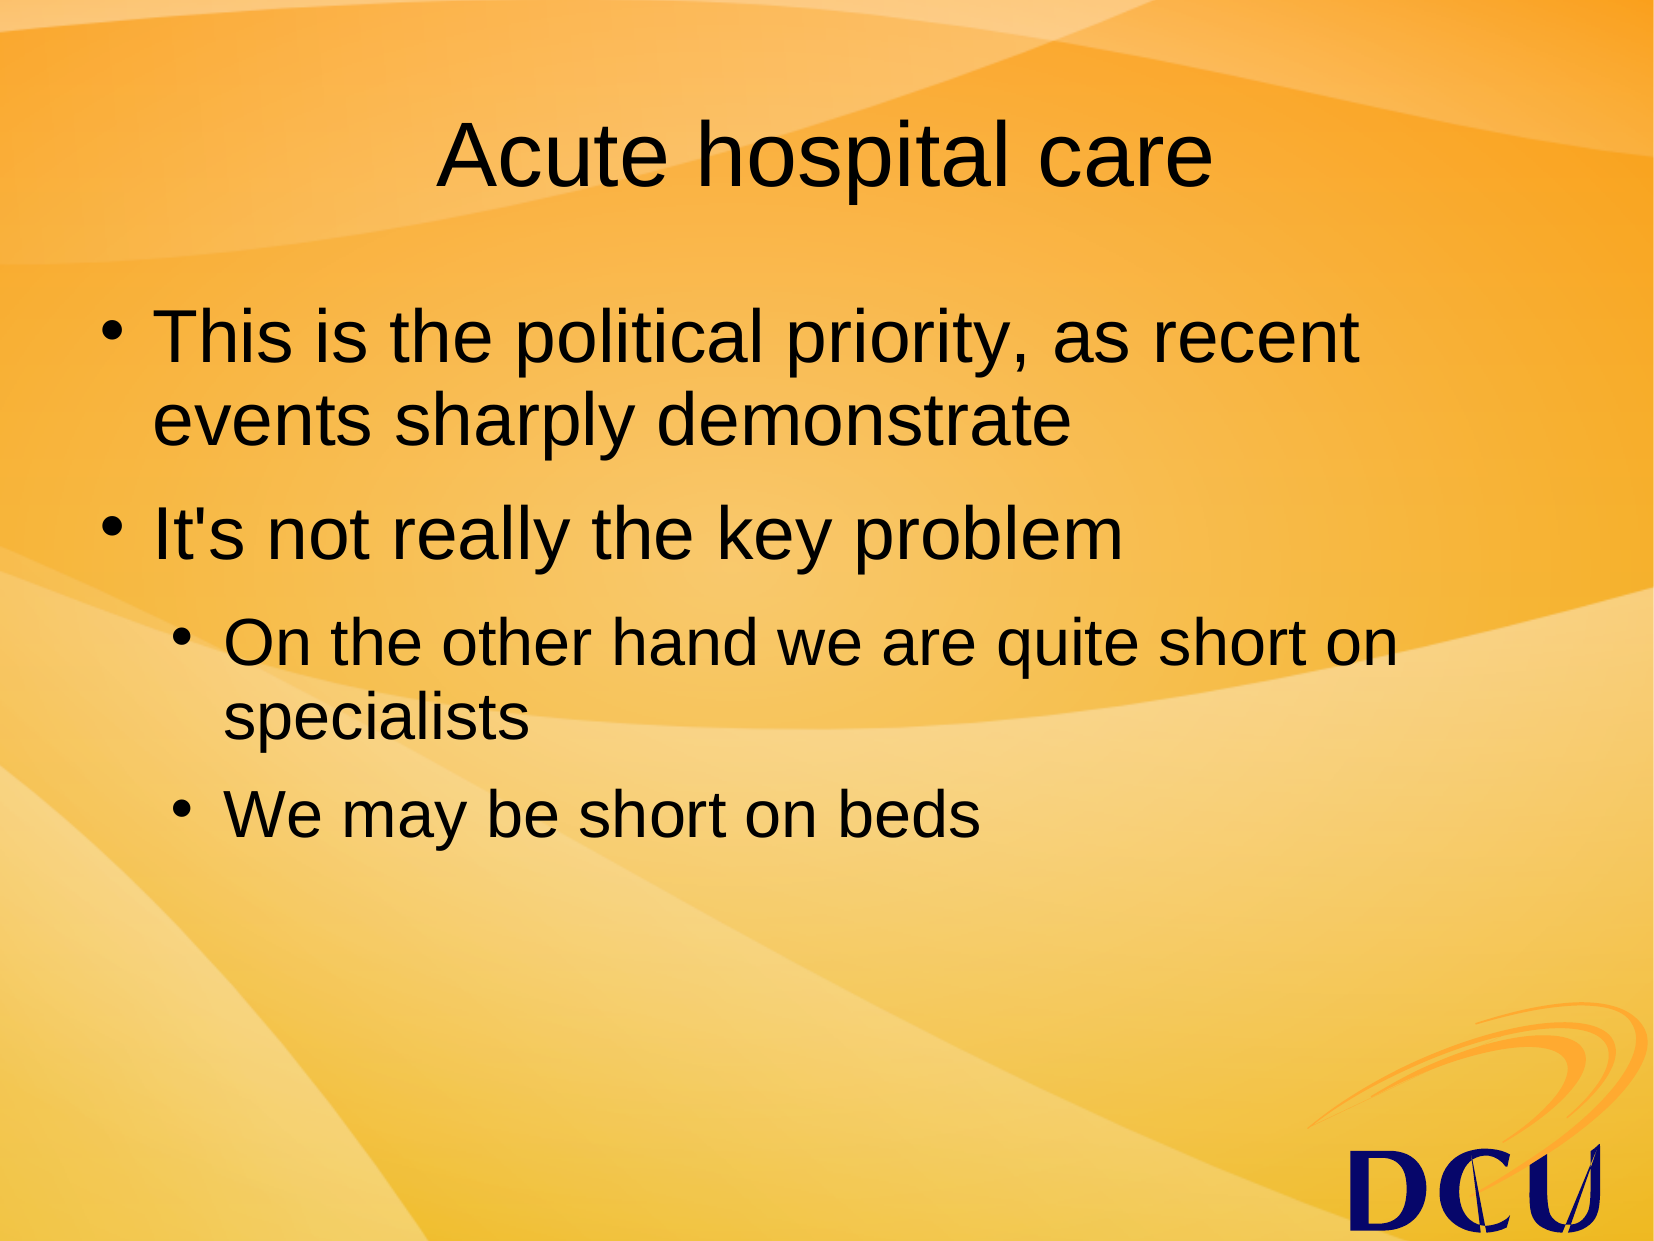

# Acute hospital care
This is the political priority, as recent events sharply demonstrate
It's not really the key problem
On the other hand we are quite short on specialists
We may be short on beds